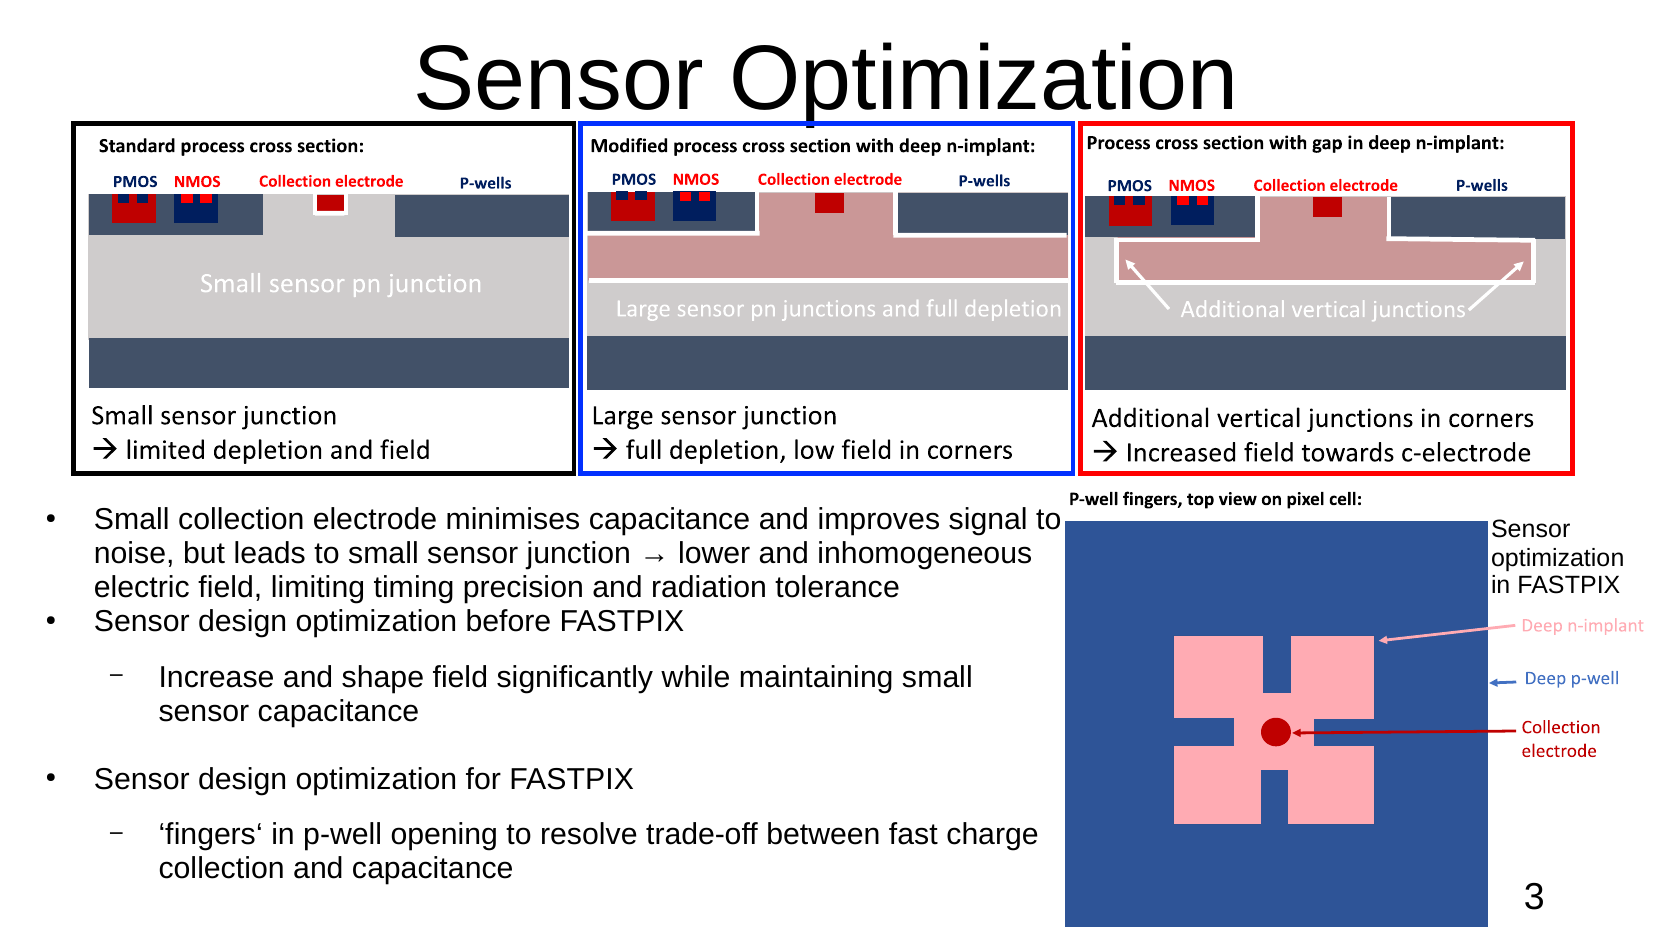

# Sensor Optimization
Small collection electrode minimises capacitance and improves signal to noise, but leads to small sensor junction → lower and inhomogeneous electric field, limiting timing precision and radiation tolerance
Sensor design optimization before FASTPIX
Increase and shape field significantly while maintaining small sensor capacitance
Sensor design optimization for FASTPIX
‘fingers‘ in p-well opening to resolve trade-off between fast charge collection and capacitance
Sensor optimization
in FASTPIX